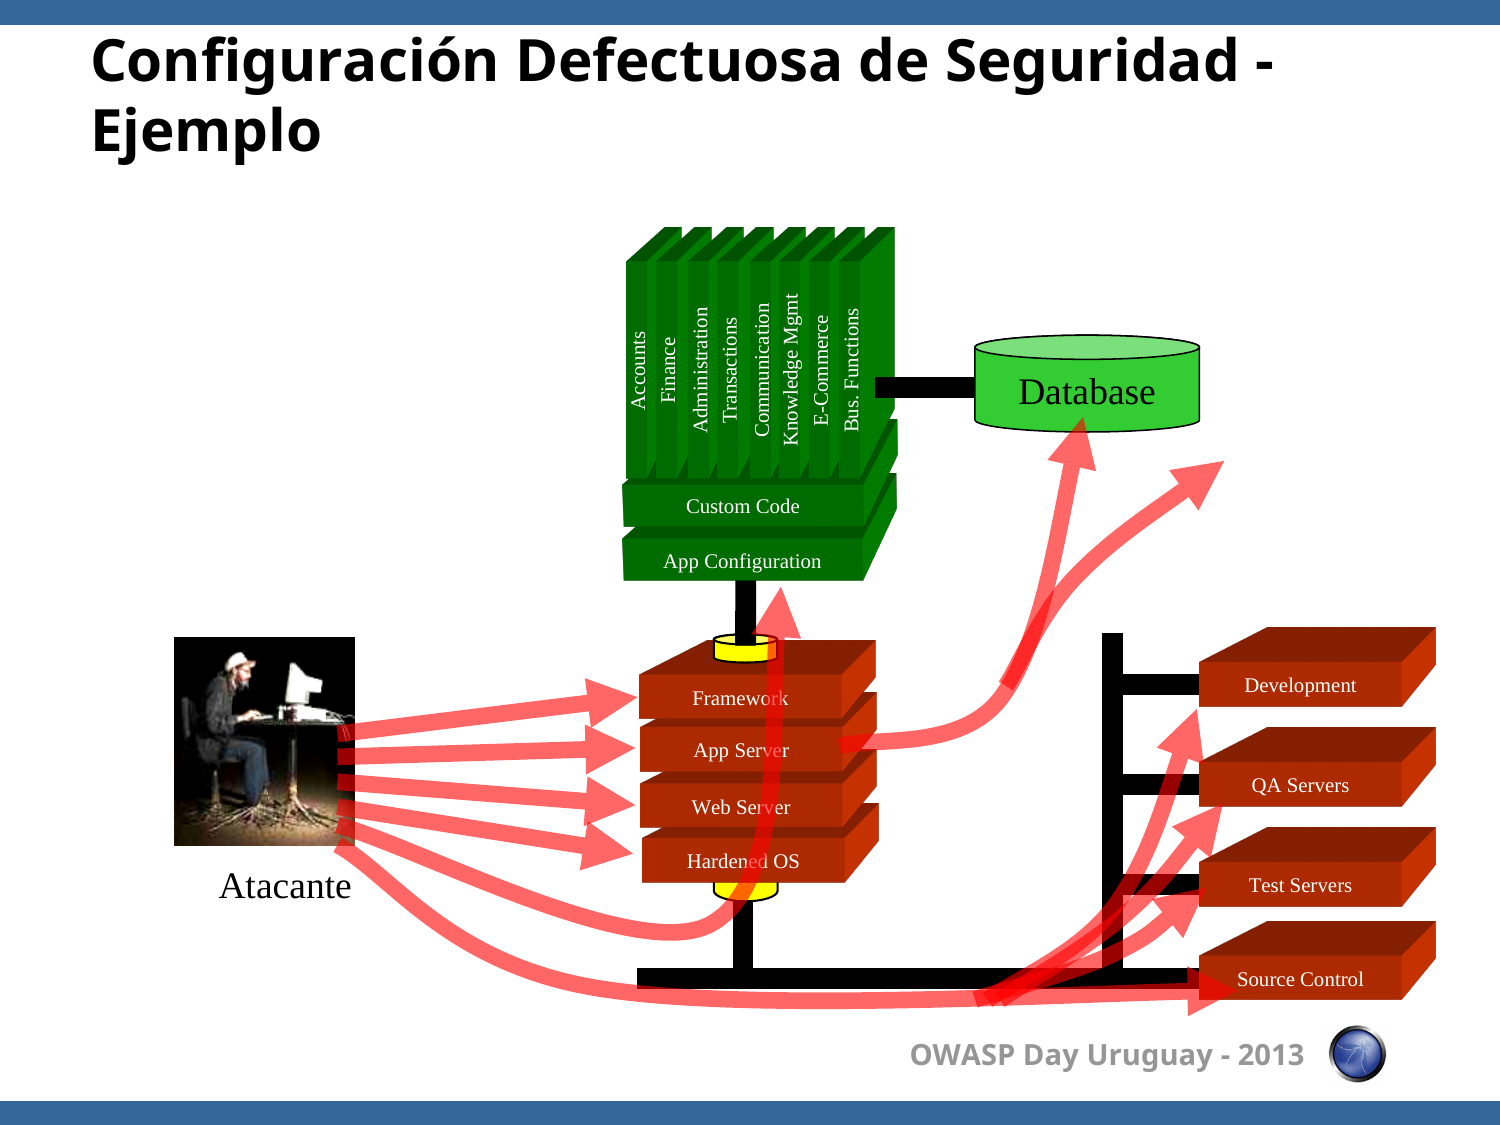

# Configuración Defectuosa de Seguridad - Ejemplo
Database
Finance
Transactions
Accounts
Administration
Communication
Knowledge Mgmt
E-Commerce
Bus. Functions
Custom Code
App Configuration
Development
Framework
App Server
QA Servers
Web Server
Hardened OS
Atacante
Test Servers
Source Control